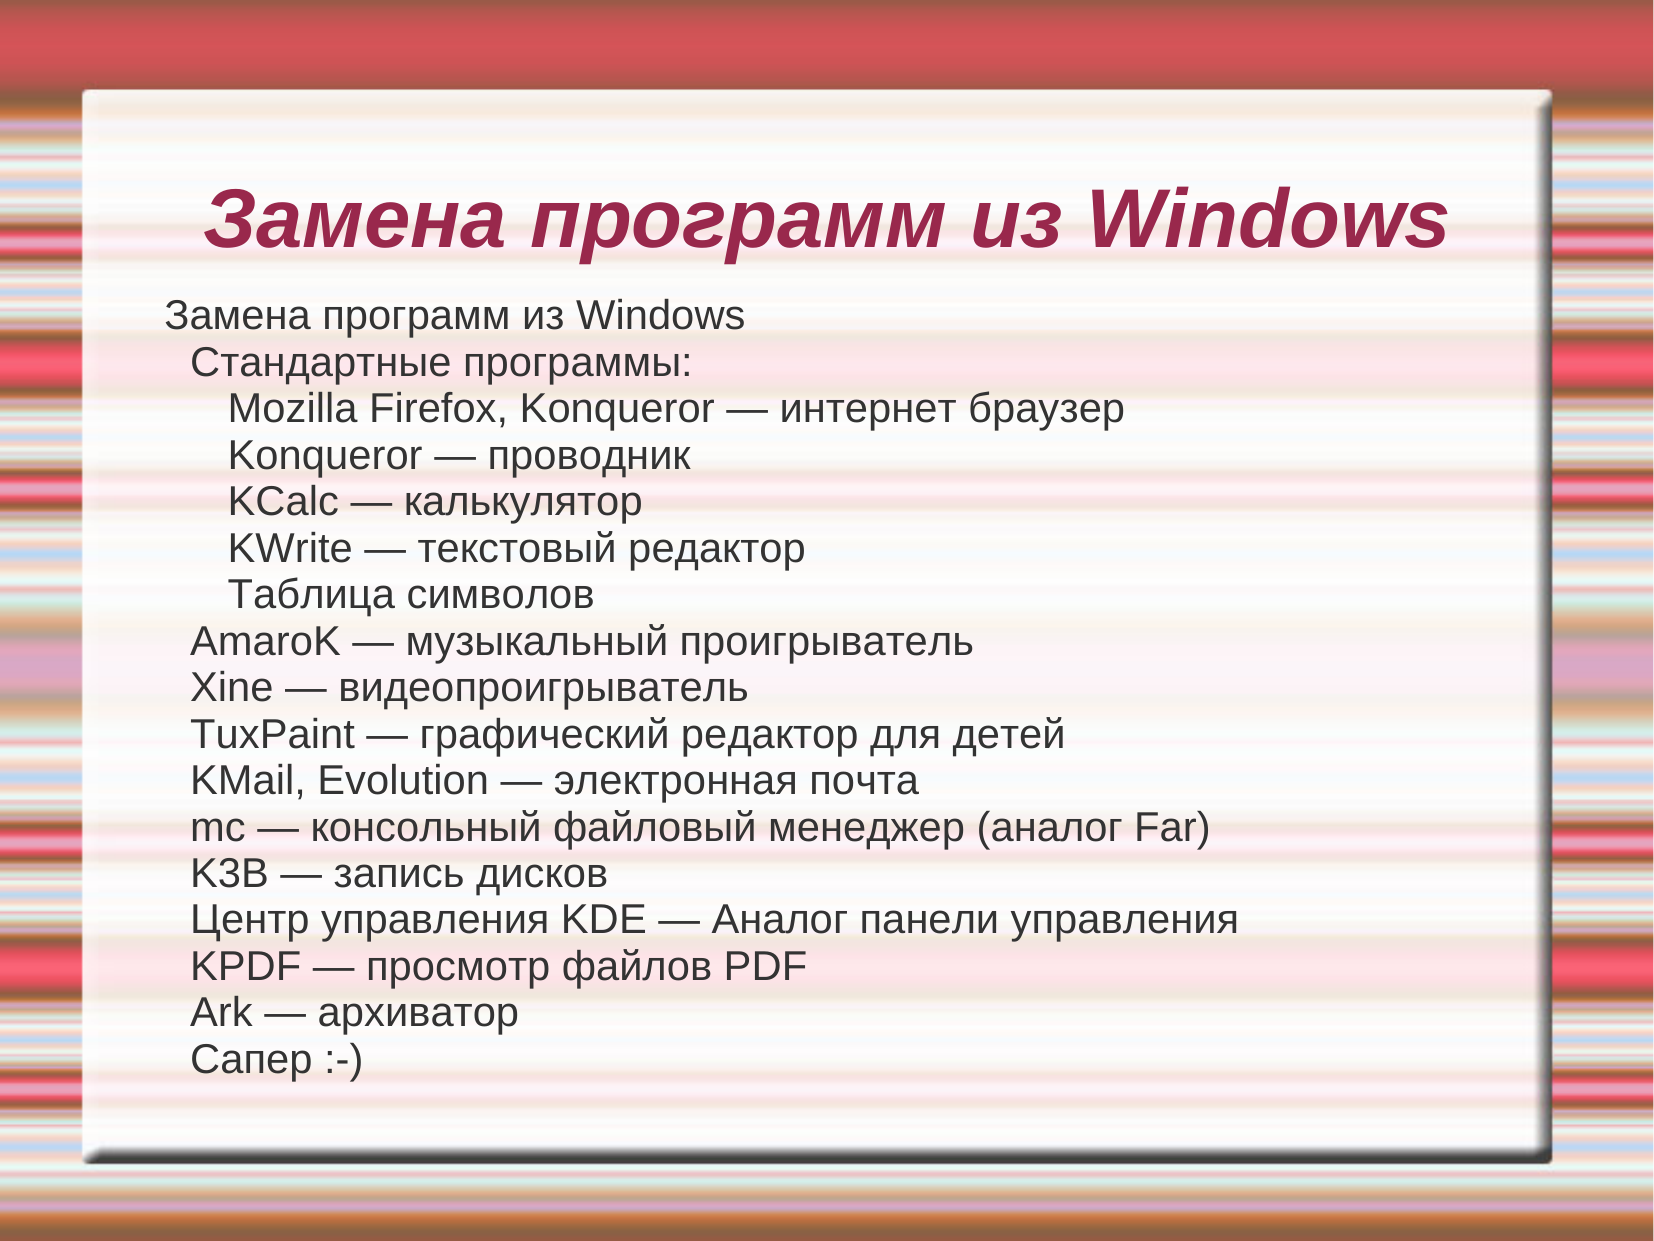

# Замена программ из Windows
Замена программ из Windows
Стандартные программы:
Mozilla Firefox, Konqueror — интернет браузер
Konqueror — проводник
KCalc — калькулятор
KWrite — текстовый редактор
Таблица символов
AmaroK — музыкальный проигрыватель
Xine — видеопроигрыватель
TuxPaint — графический редактор для детей
KMail, Evolution — электронная почта
mc — консольный файловый менеджер (аналог Far)
K3B — запись дисков
Центр управления KDE — Аналог панели управления
KPDF — просмотр файлов PDF
Ark — архиватор
Сапер :-)